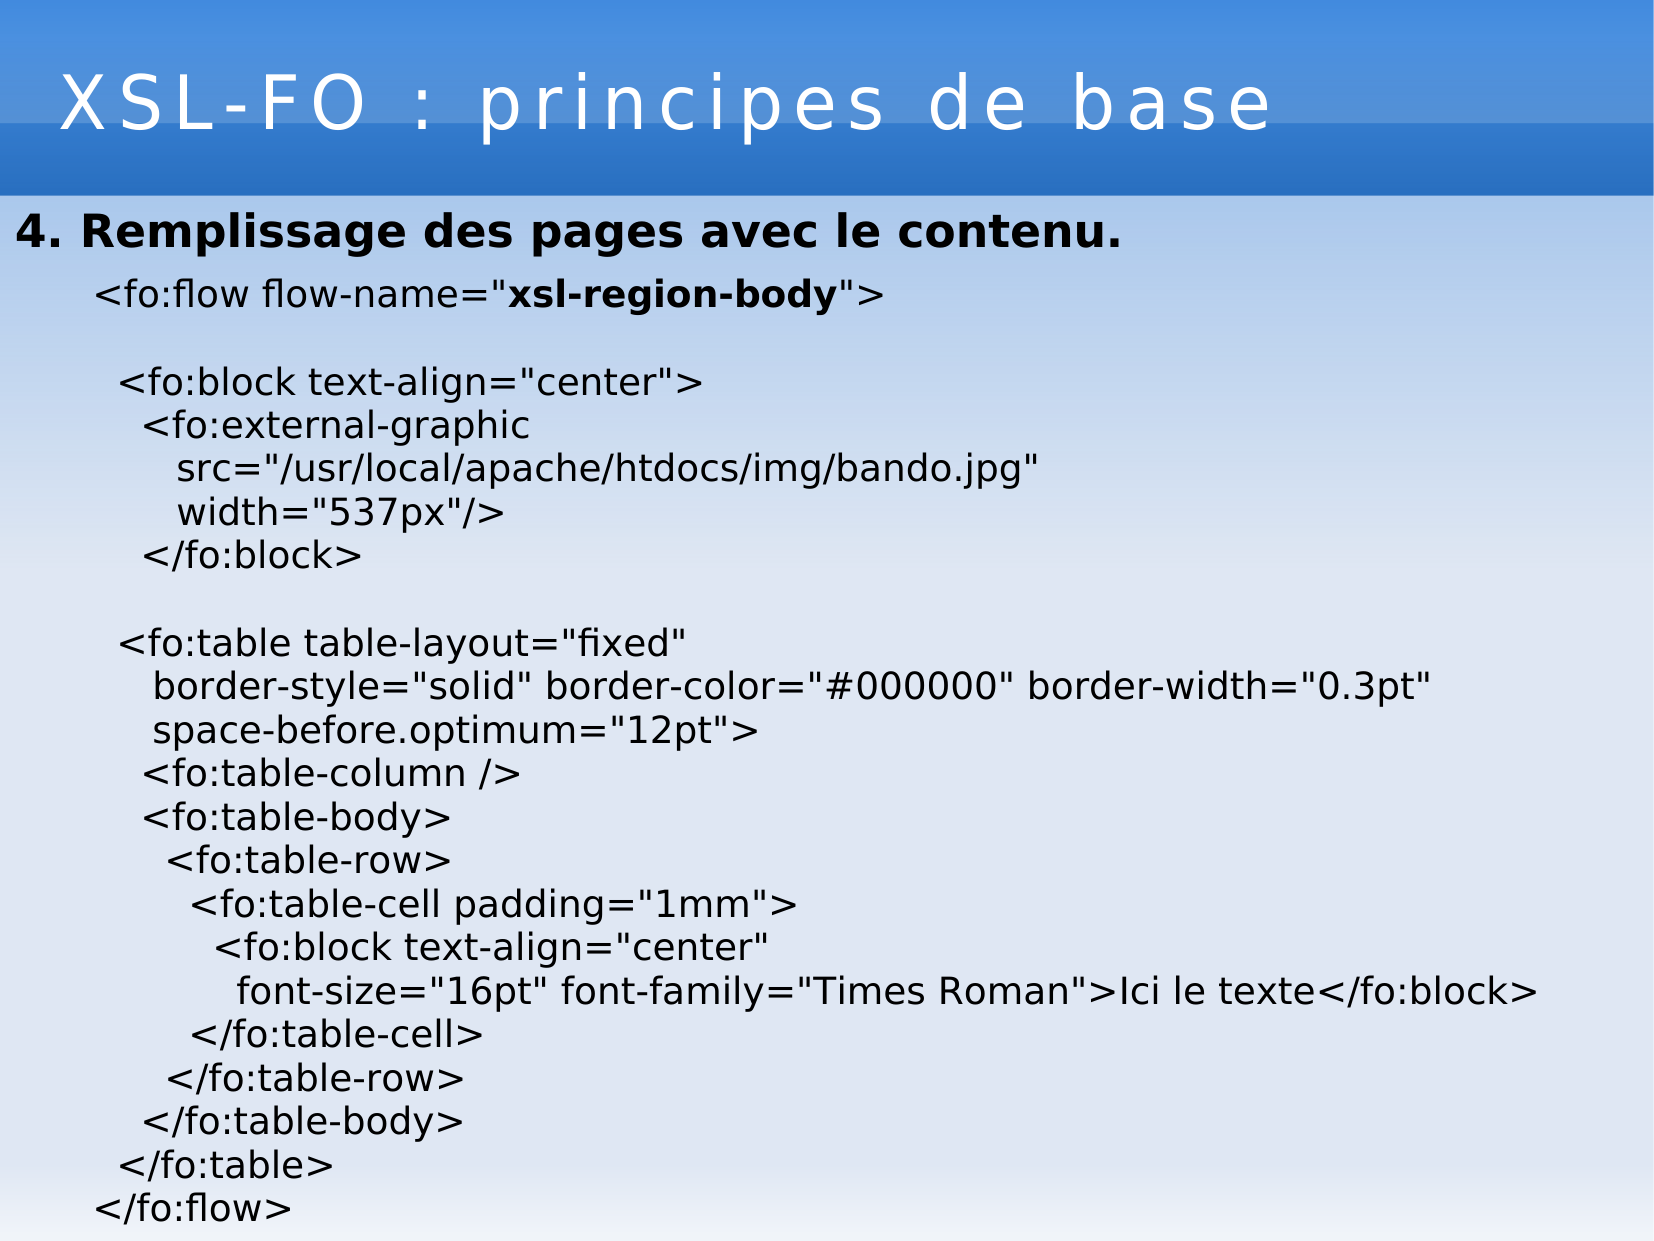

# XSL-FO : principes de base
4. Remplissage des pages avec le contenu.
 <fo:flow flow-name="xsl-region-body">
 <fo:block text-align="center">
 <fo:external-graphic
 src="/usr/local/apache/htdocs/img/bando.jpg"
 width="537px"/>
 </fo:block>
 <fo:table table-layout="fixed"
 border-style="solid" border-color="#000000" border-width="0.3pt"
 space-before.optimum="12pt">
 <fo:table-column />
 <fo:table-body>
 <fo:table-row>
 <fo:table-cell padding="1mm">
 <fo:block text-align="center"
 font-size="16pt" font-family="Times Roman">Ici le texte</fo:block>
 </fo:table-cell>
 </fo:table-row>
 </fo:table-body>
 </fo:table>
 </fo:flow>